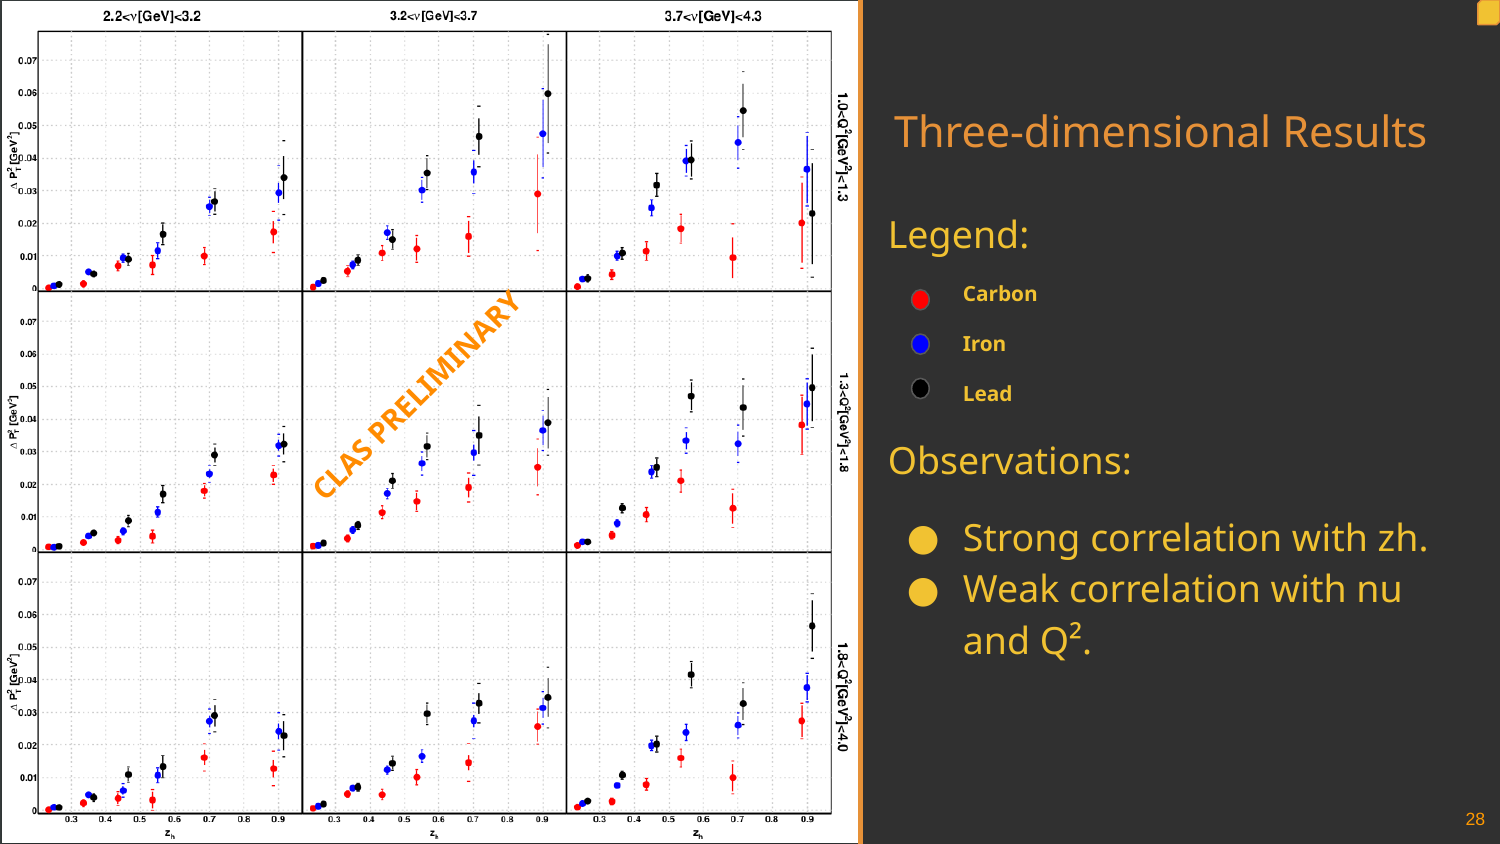

#
Three-dimensional Results
Legend:
	Carbon
Iron
 	Lead
Observations:
Strong correlation with zh.
Weak correlation with nu and Q².
CLAS PRELIMINARY
CLAS PRELIMINARY